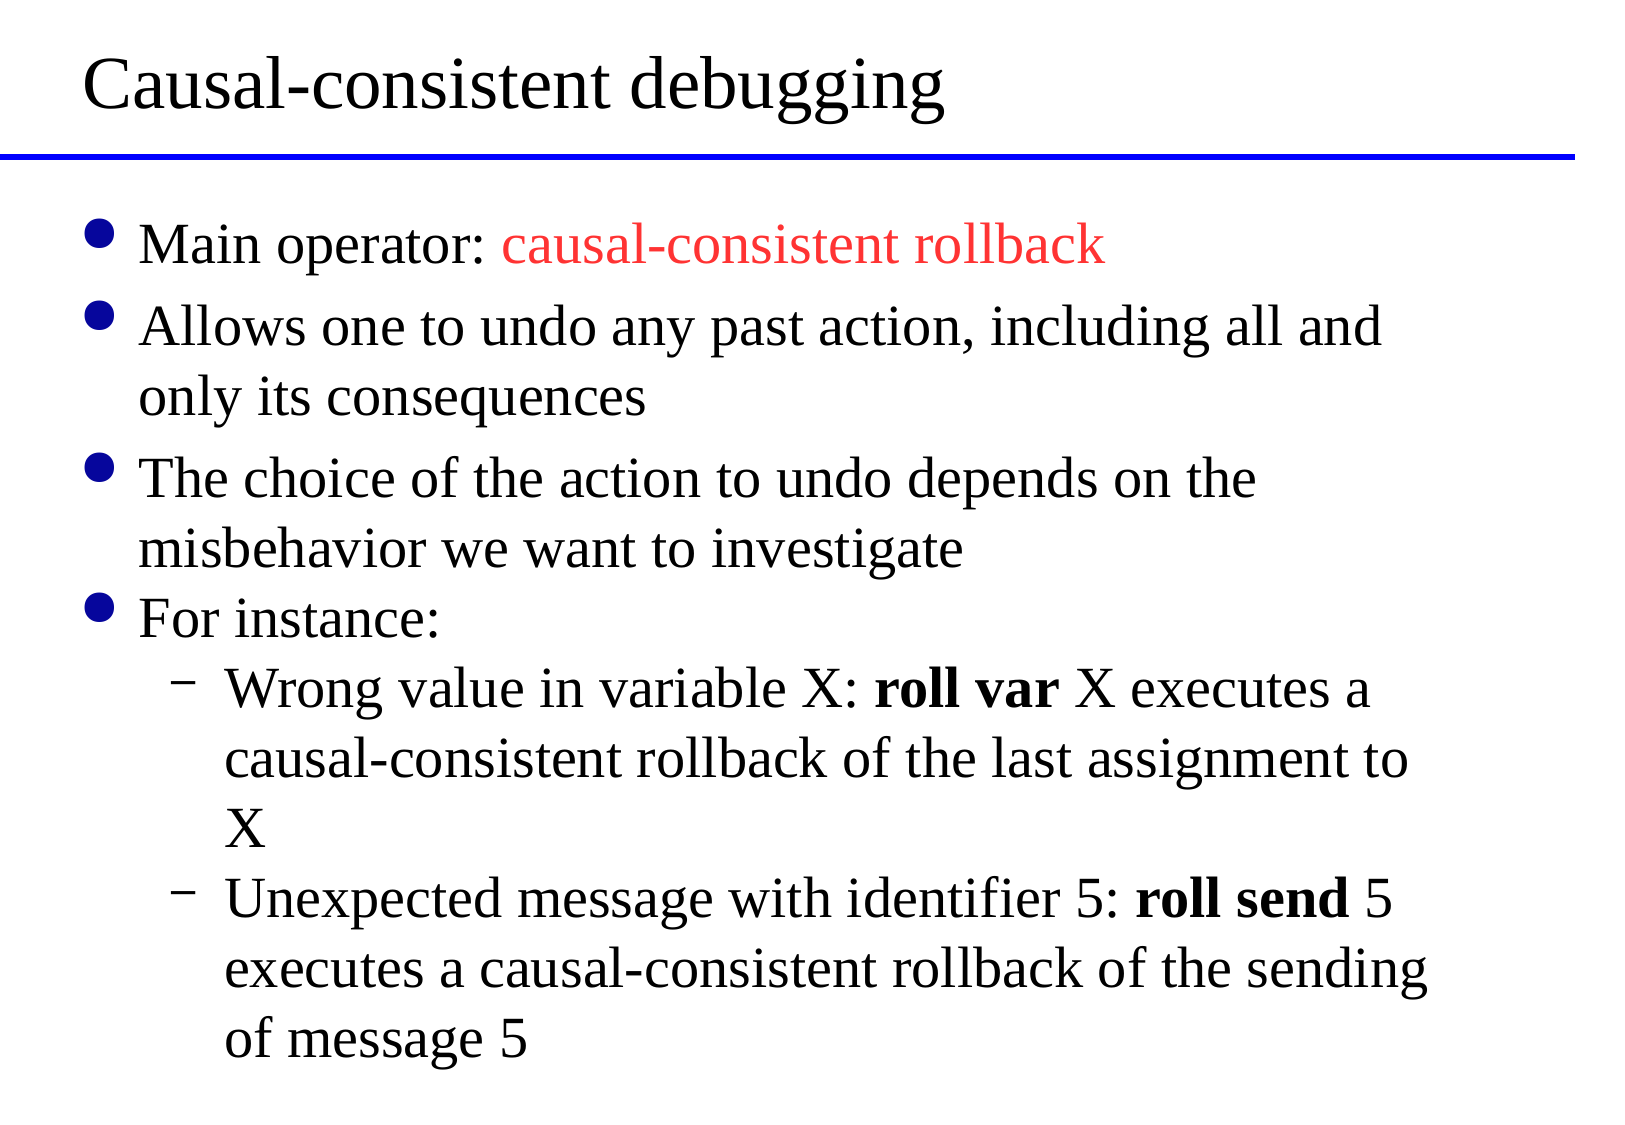

# Causal-consistent debugging
Main operator: causal-consistent rollback
Allows one to undo any past action, including all and only its consequences
The choice of the action to undo depends on the misbehavior we want to investigate
For instance:
Wrong value in variable X: roll var X executes a causal-consistent rollback of the last assignment to X
Unexpected message with identifier 5: roll send 5 executes a causal-consistent rollback of the sending of message 5